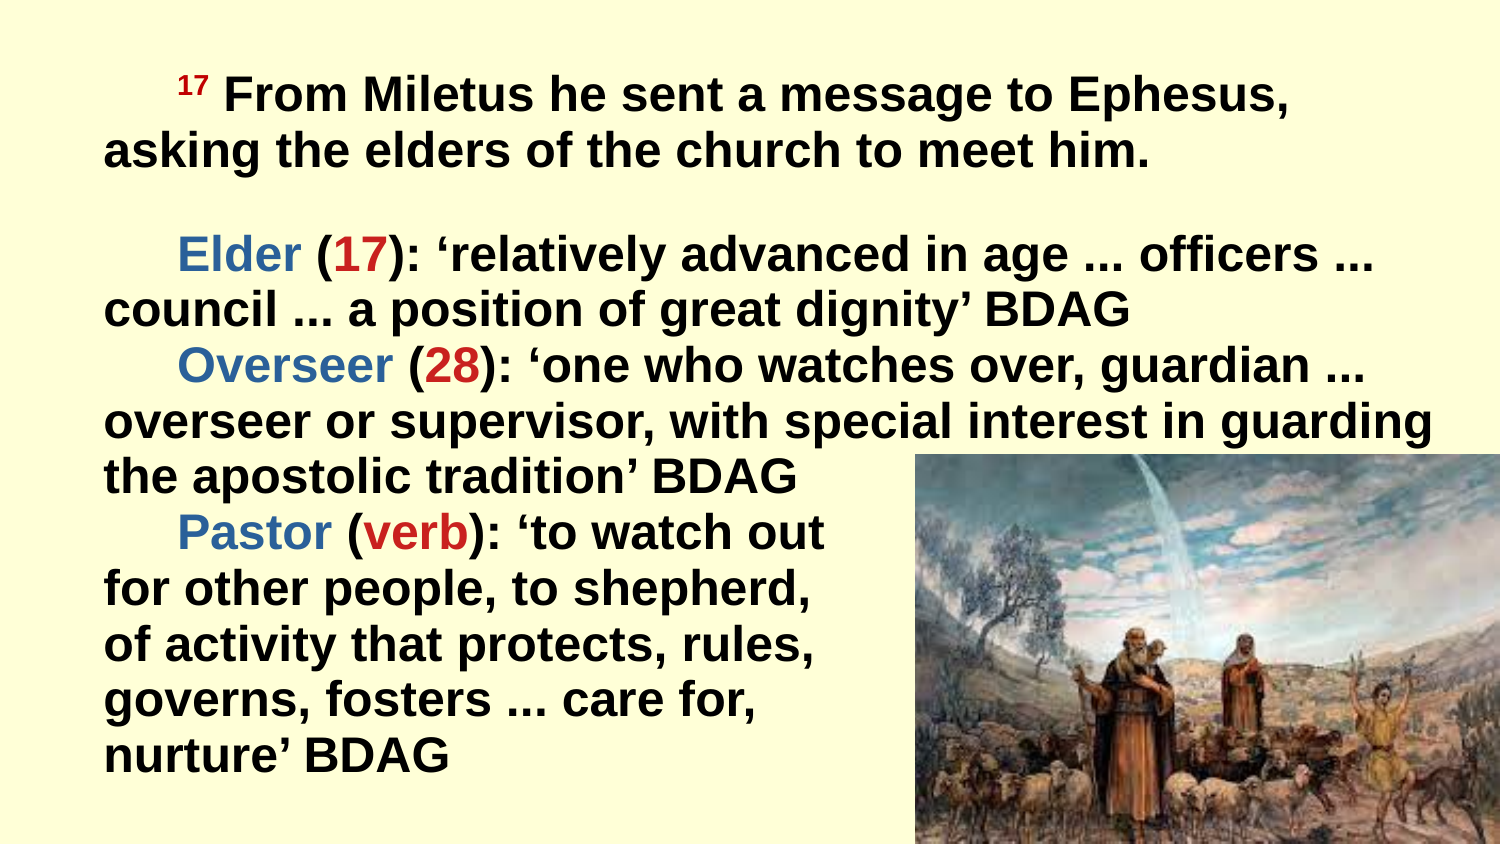

17 From Miletus he sent a message to Ephesus, asking the elders of the church to meet him.
	Elder (17): ‘relatively advanced in age ... officers ... council ... a position of great dignity’ BDAG
	Overseer (28): ‘one who watches over, guardian ... overseer or supervisor, with special interest in guarding the apostolic tradition’ BDAG
	Pastor (verb): ‘to watch out
for other people, to shepherd,
of activity that protects, rules,
governs, fosters ... care for,
nurture’ BDAG